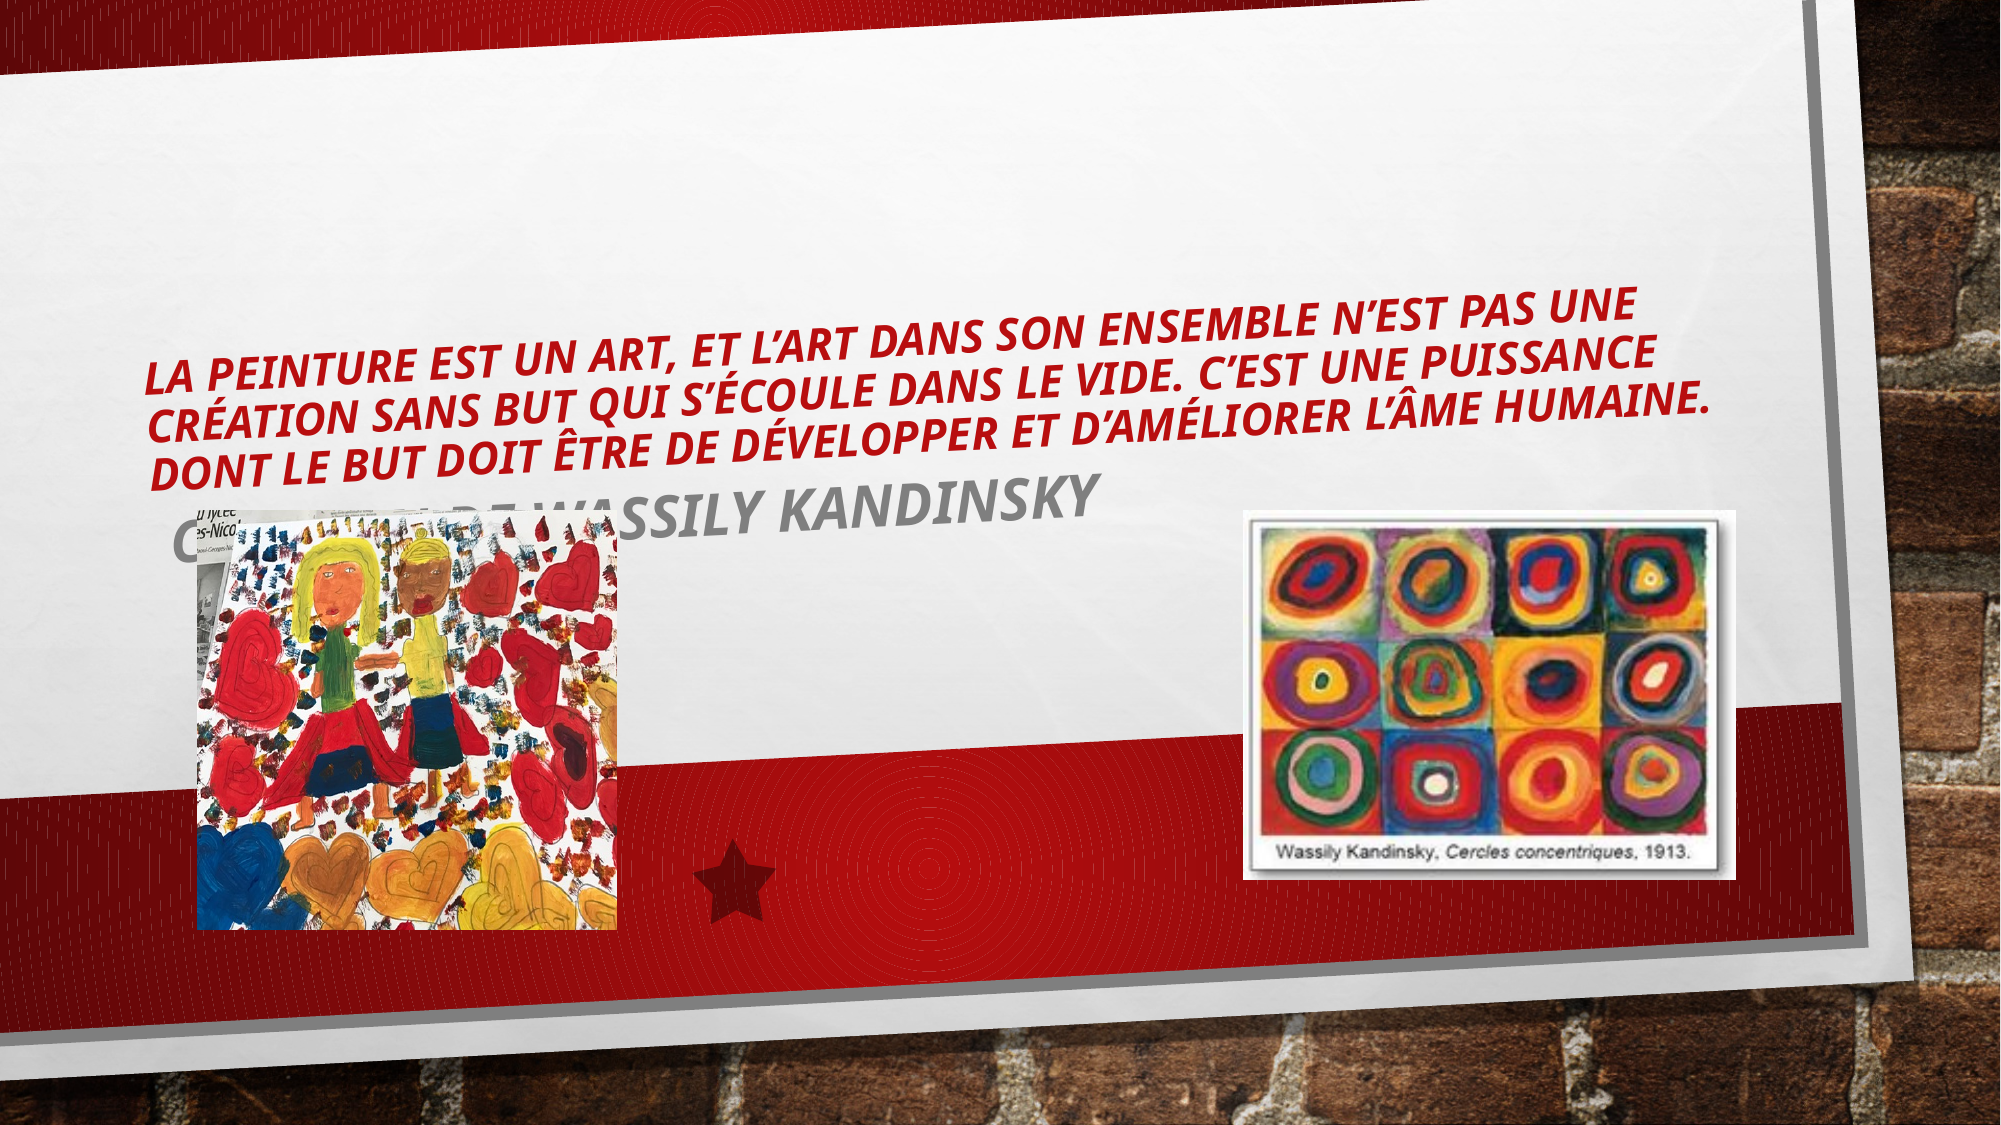

# La peinture est un art, et l’art dans son ensemble n’est pas une création sans but qui s’écoule dans le vide. C’est une puissance dont le but doit être de développer et d’améliorer l’âme humaine.
Citation de Wassily Kandinsky